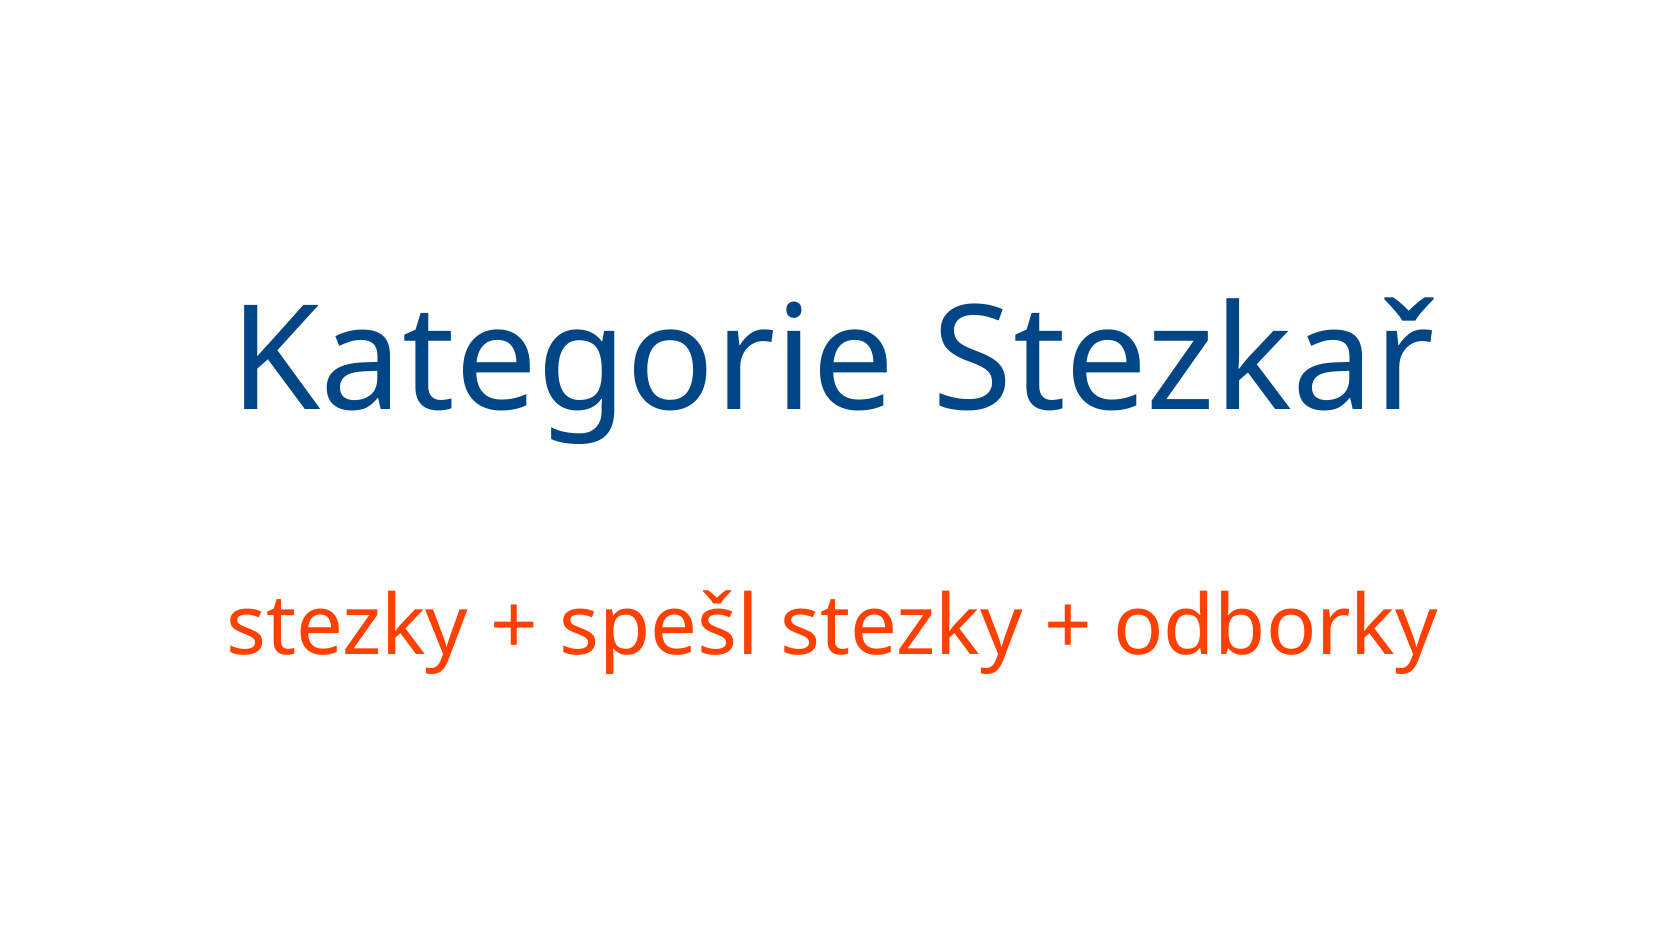

# Kategorie Stezkař
stezky + spešl stezky + odborky